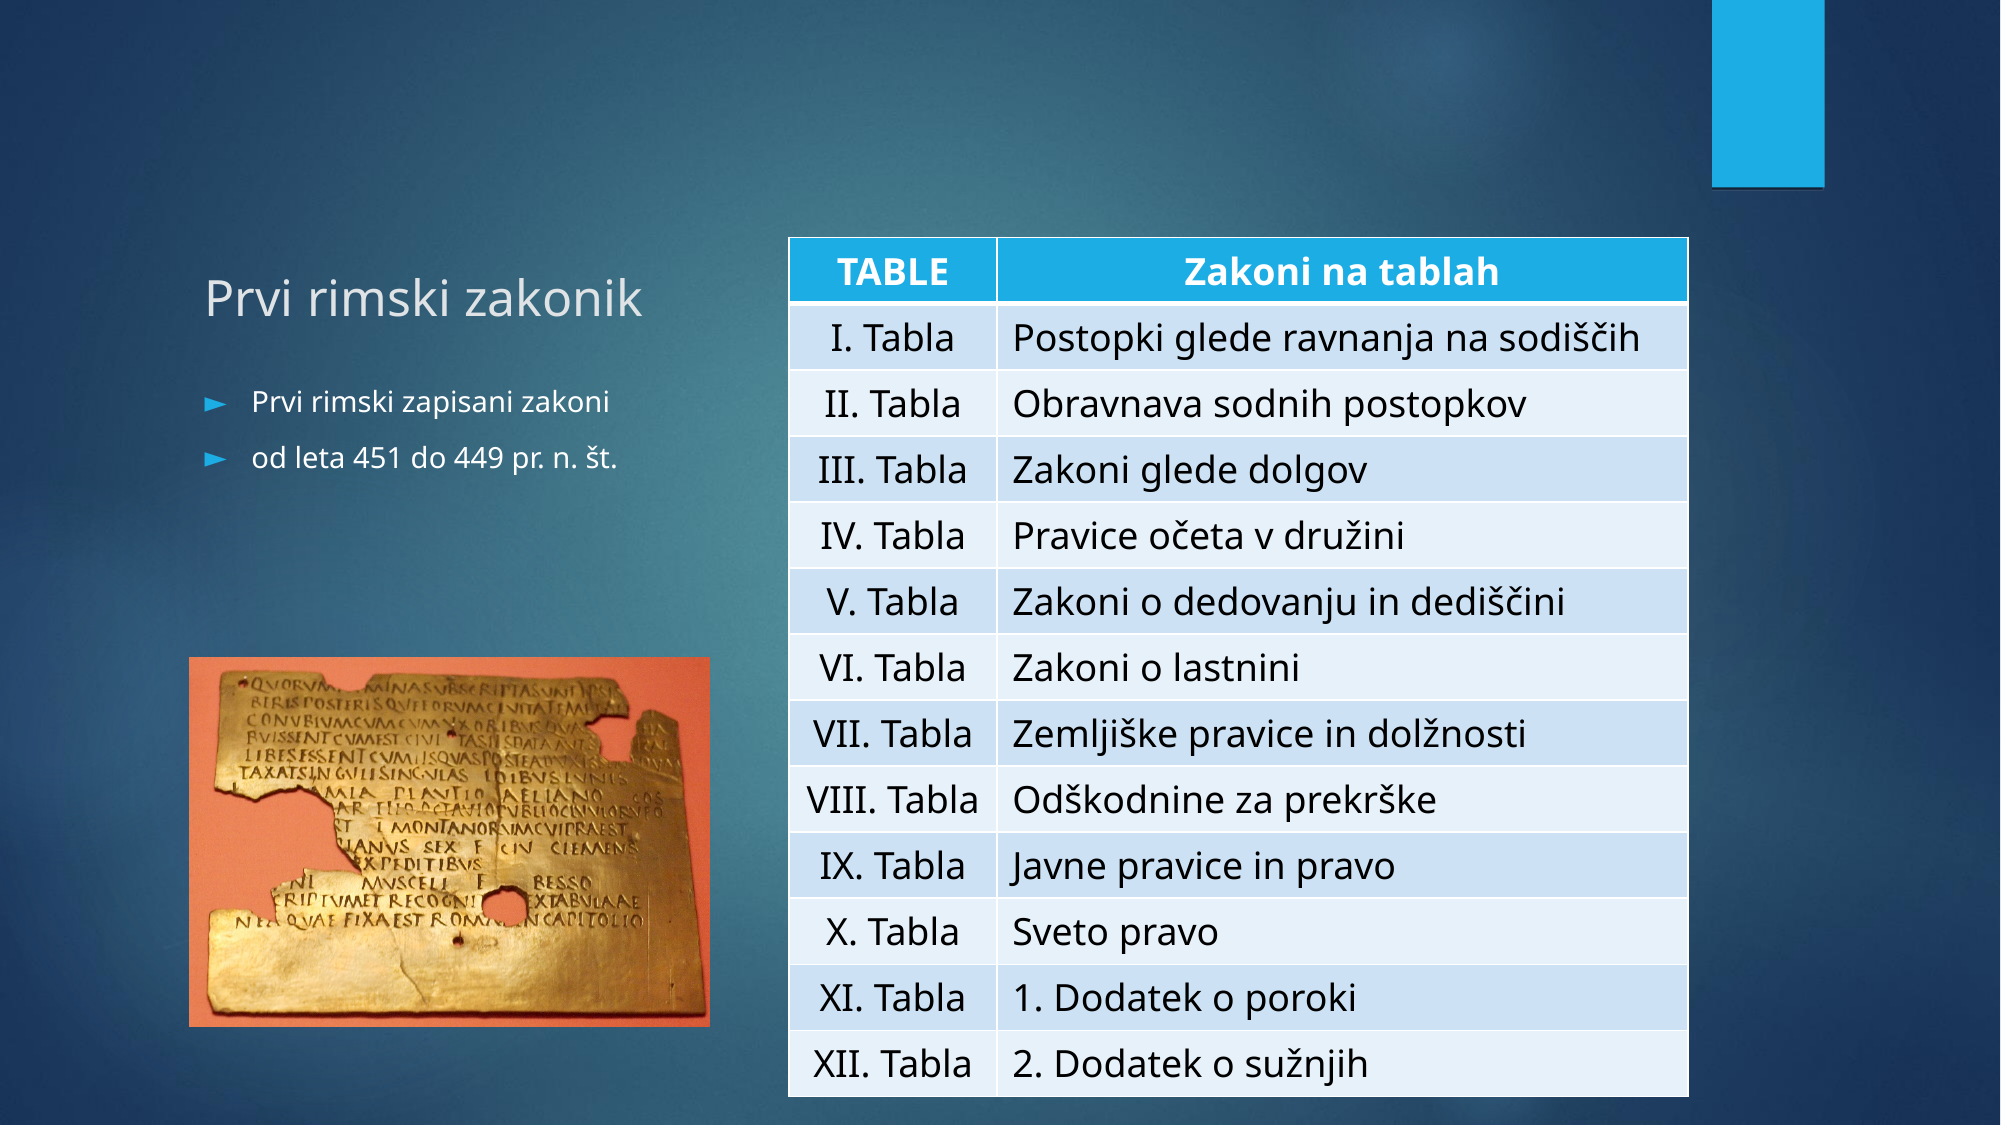

# Prvi rimski zakonik
| TABLE | Zakoni na tablah |
| --- | --- |
| I. Tabla | Postopki glede ravnanja na sodiščih |
| II. Tabla | Obravnava sodnih postopkov |
| III. Tabla | Zakoni glede dolgov |
| IV. Tabla | Pravice očeta v družini |
| V. Tabla | Zakoni o dedovanju in dediščini |
| VI. Tabla | Zakoni o lastnini |
| VII. Tabla | Zemljiške pravice in dolžnosti |
| VIII. Tabla | Odškodnine za prekrške |
| IX. Tabla | Javne pravice in pravo |
| X. Tabla | Sveto pravo |
| XI. Tabla | 1. Dodatek o poroki |
| XII. Tabla | 2. Dodatek o sužnjih |
Prvi rimski zapisani zakoni
od leta 451 do 449 pr. n. št.